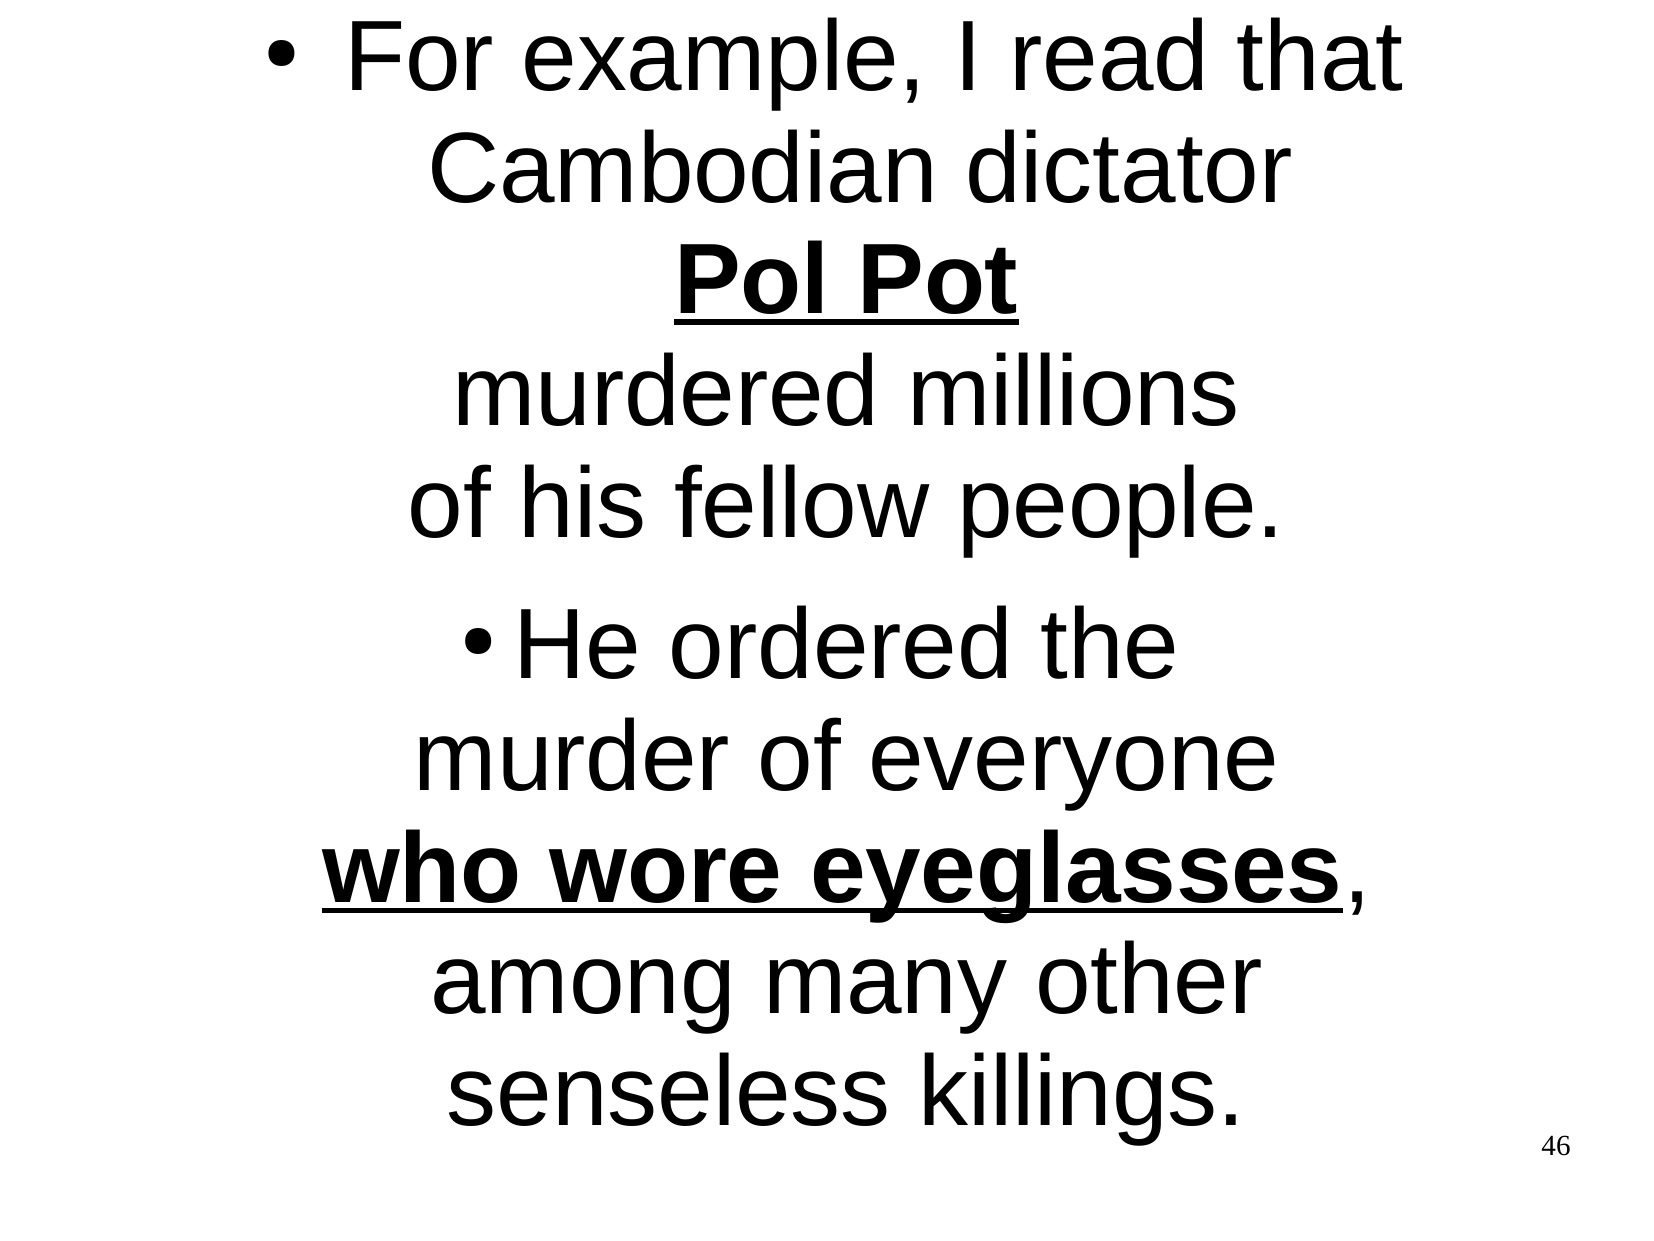

# For example, I read that Cambodian dictator Pol Pot murdered millions of his fellow people.
He ordered the
murder of everyone
who wore eyeglasses,
among many other
senseless killings.
46